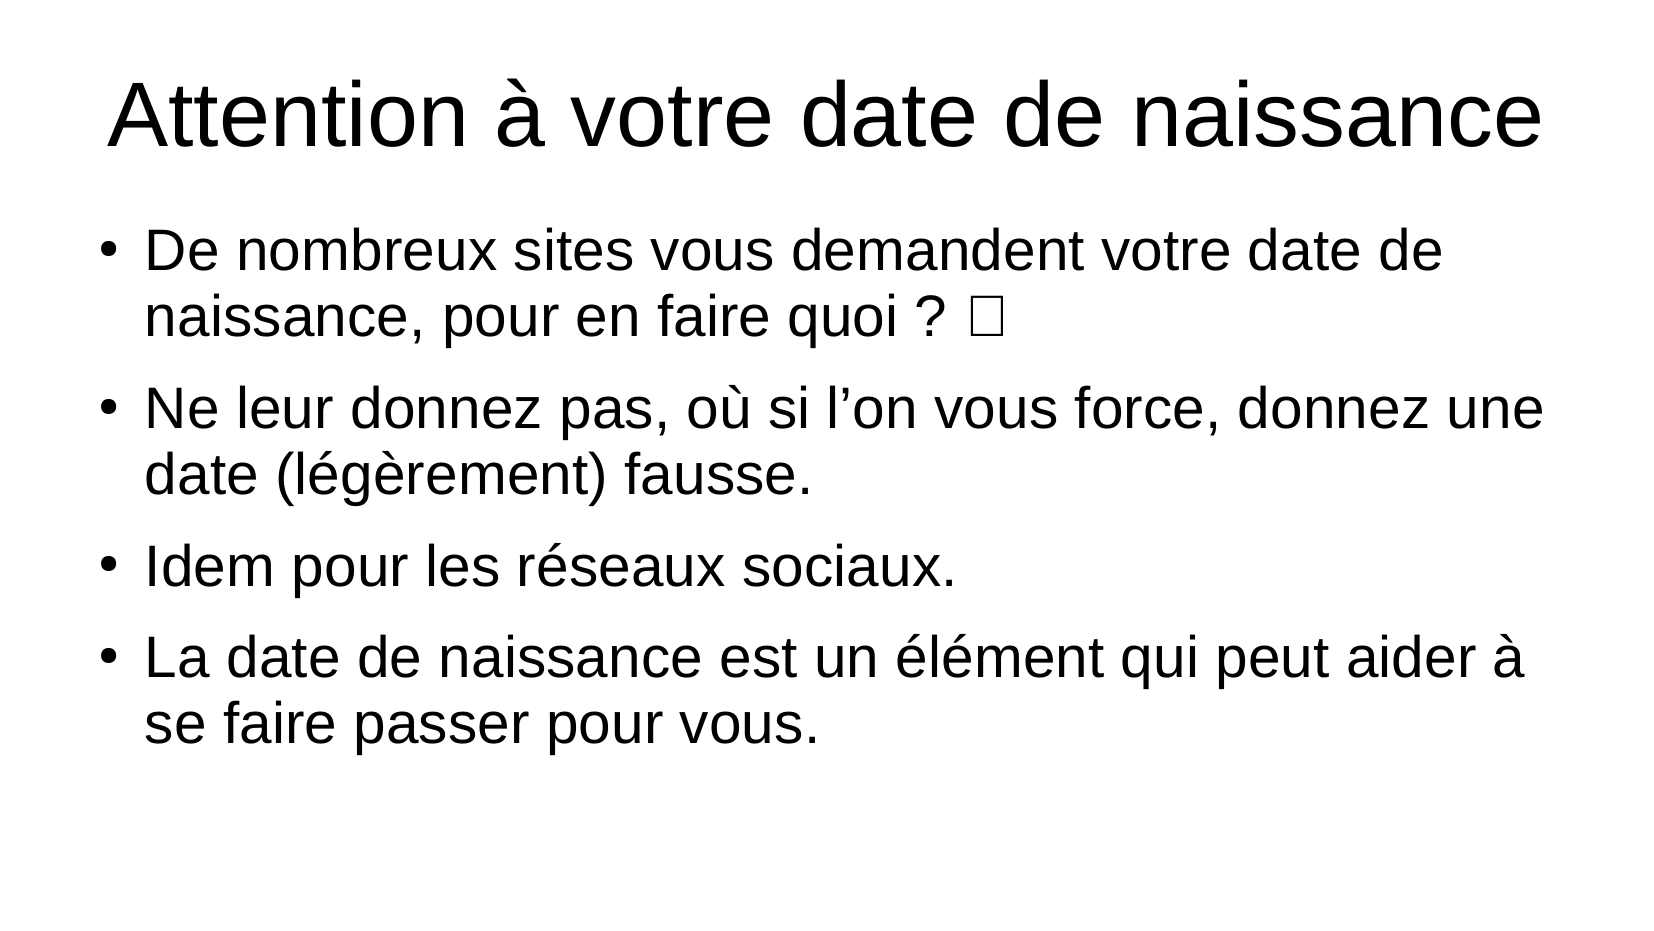

# Attention à votre date de naissance
De nombreux sites vous demandent votre date de naissance, pour en faire quoi ? 🤨
Ne leur donnez pas, où si l’on vous force, donnez une date (légèrement) fausse.
Idem pour les réseaux sociaux.
La date de naissance est un élément qui peut aider à se faire passer pour vous.